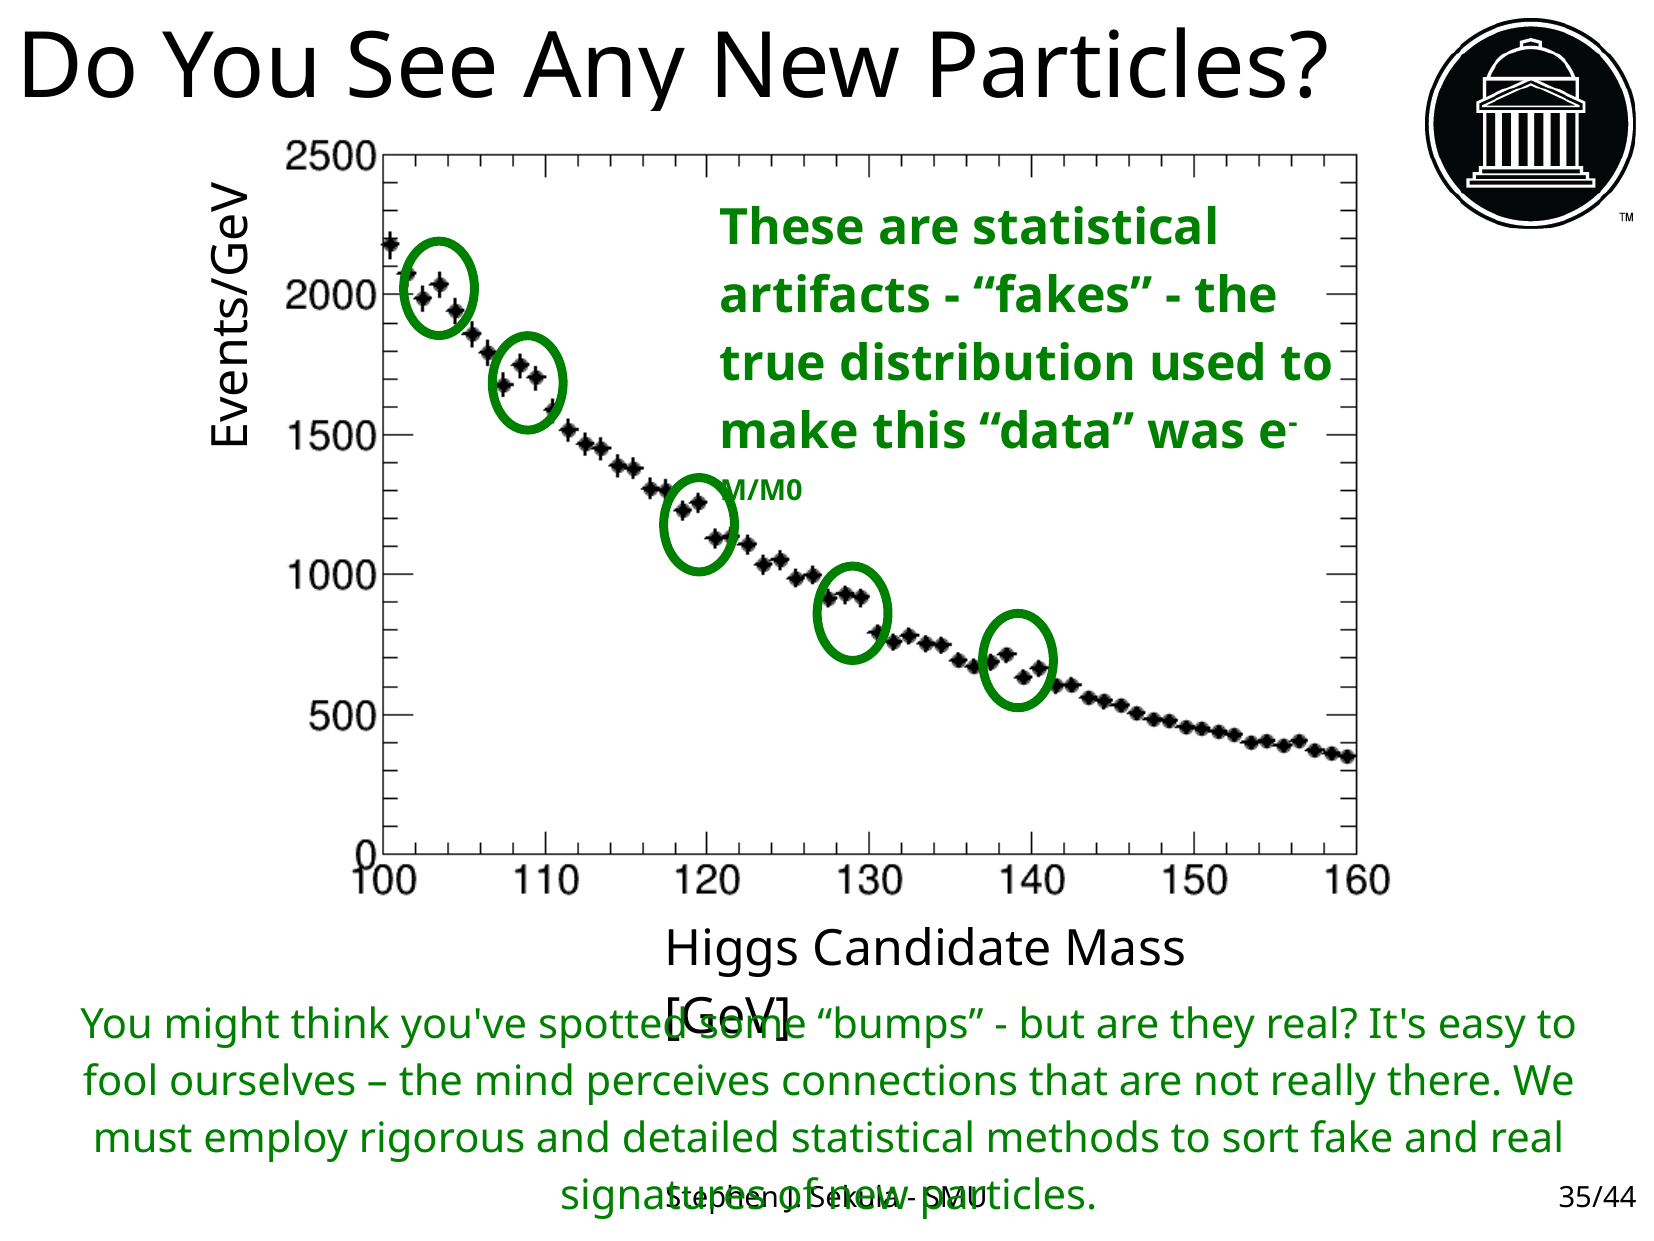

# Do You See Any New Particles?
These are statistical artifacts - “fakes” - the true distribution used to make this “data” was e-M/M0
Events/GeV
Higgs Candidate Mass [GeV]
You might think you've spotted some “bumps” - but are they real? It's easy to fool ourselves – the mind perceives connections that are not really there. We must employ rigorous and detailed statistical methods to sort fake and real signatures of new particles.
35
Stephen J. Sekula - SMU